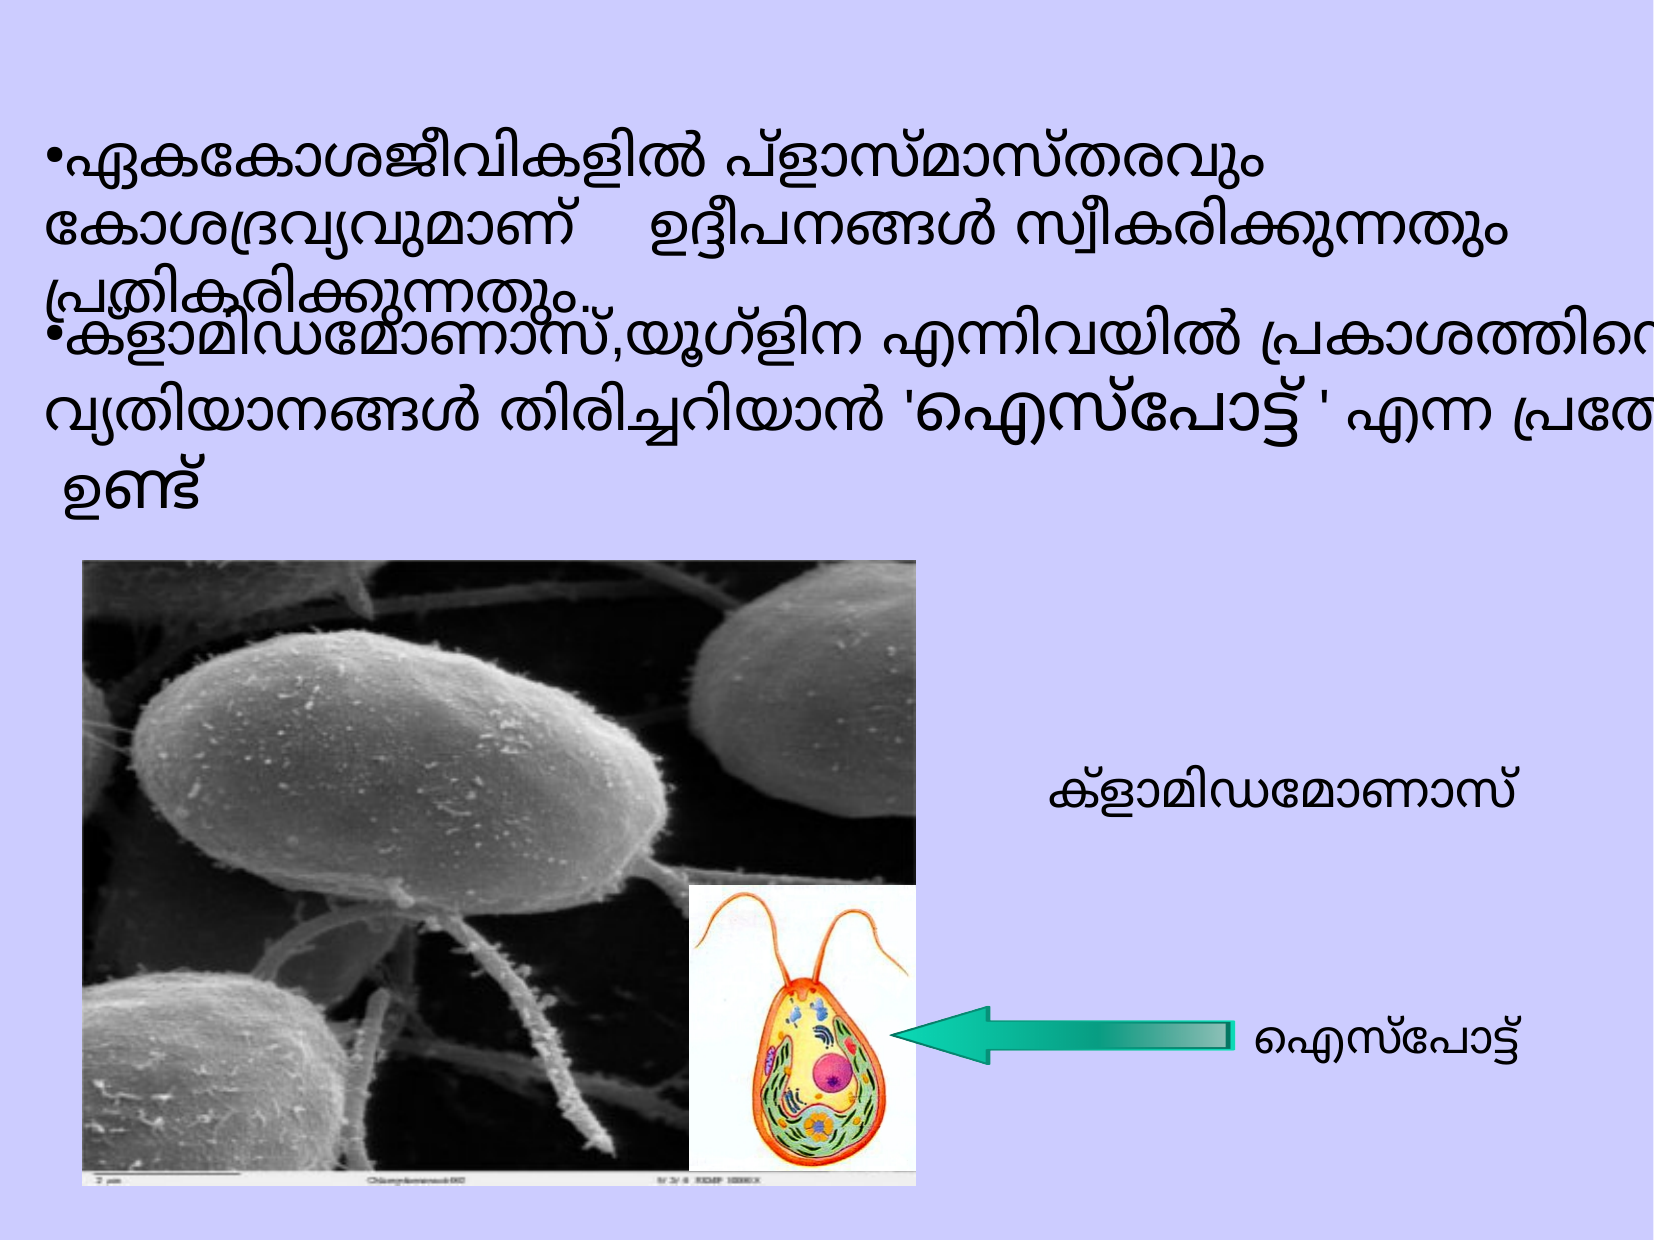

ഏകകോശജീവികളില്‍ പ്ളാസ്മാസ്തരവും കോശദ്രവ്യവുമാണ് ഉദ്ദീപനങ്ങള്‍ സ്വീകരിക്കുന്നതും പ്രതികരിക്കുന്നതും.
ക്ളാമി‍ഡമോണാസ്,യൂഗ്ളിന എന്നിവയില്‍ പ്രകാശത്തിന്റെ
വ്യതിയാനങ്ങള്‍ തിരിച്ചറിയാന്‍ 'ഐസ്പോട്ട് ' എന്ന പ്രത്യേകഭാഗങ്ങള്‍
 ഉണ്ട്
ക്ളാമിഡമോണാസ്
ഐസ്പോട്ട്